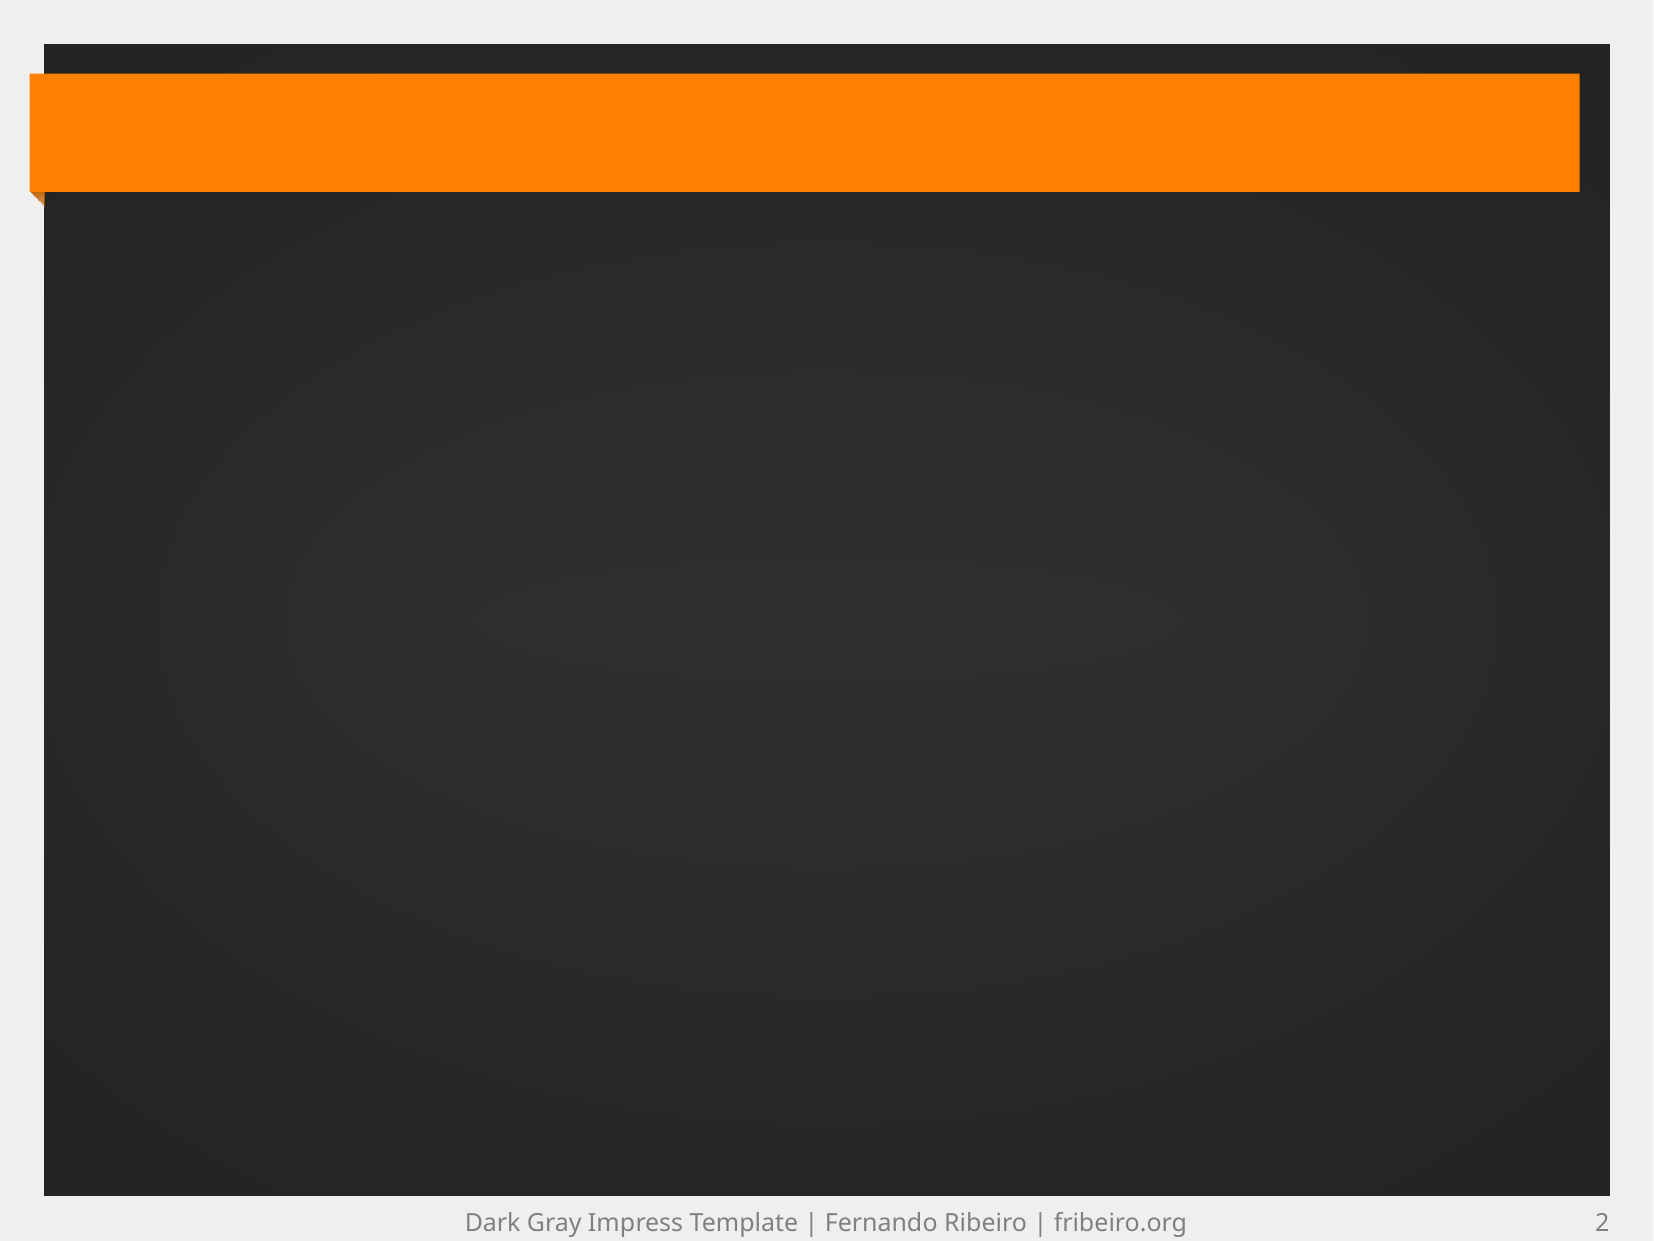

#
Dark Gray Impress Template | Fernando Ribeiro | fribeiro.org
2